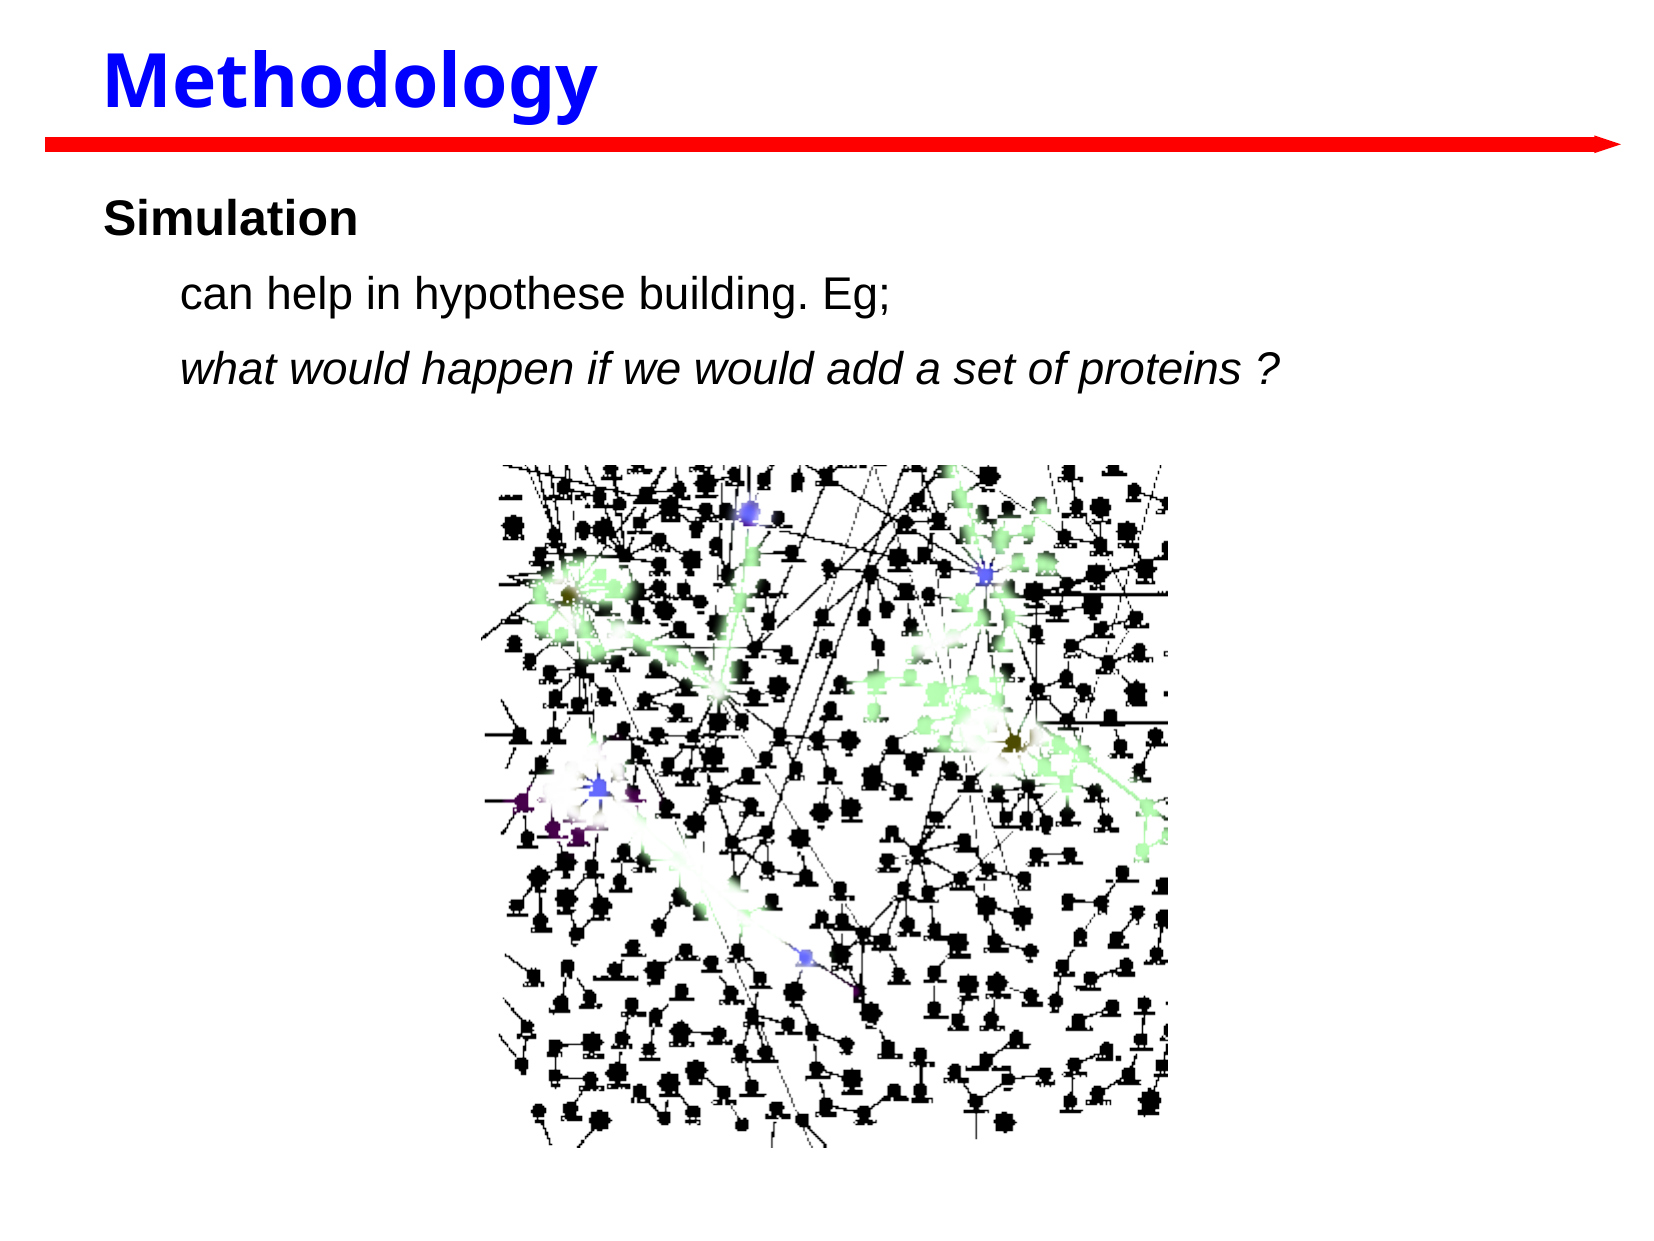

# Methodology
Simulation
can help in hypothese building. Eg;
what would happen if we would add a set of proteins ?